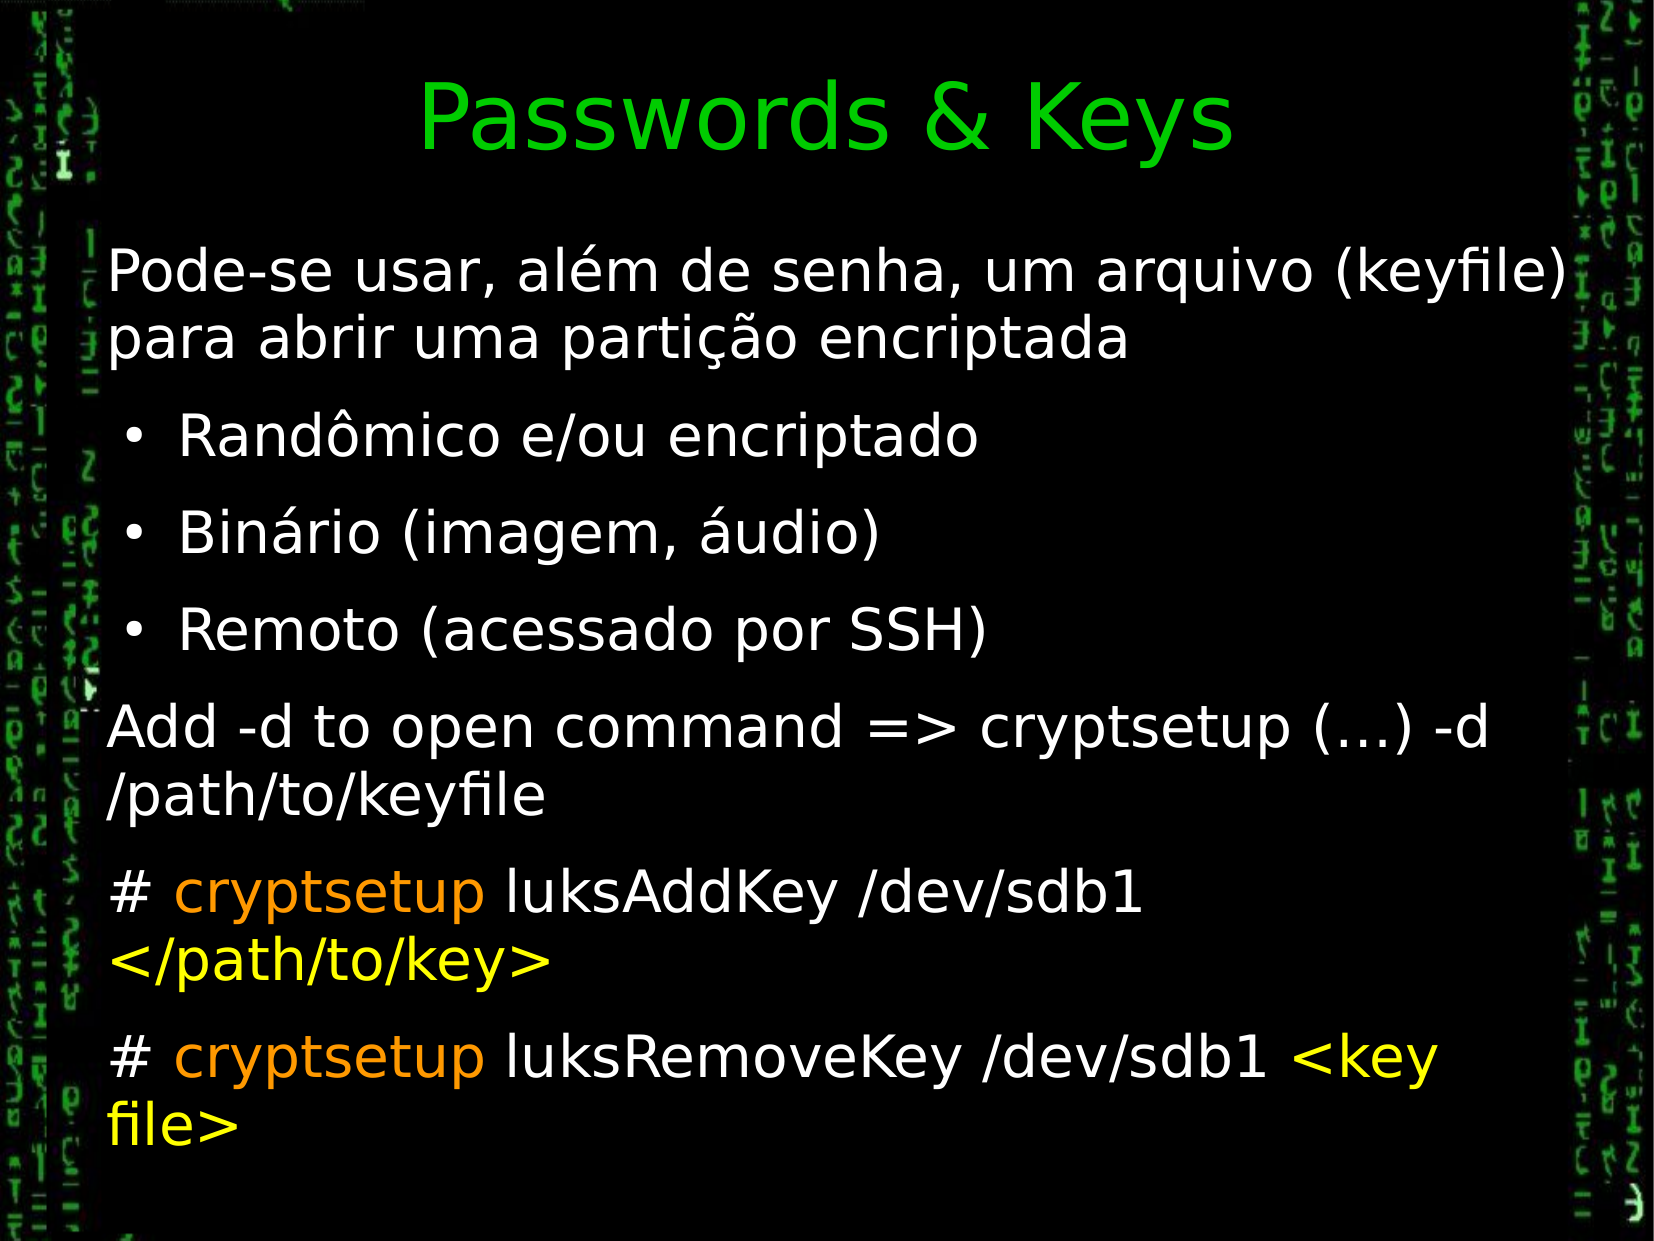

# Passwords & Keys
Pode-se usar, além de senha, um arquivo (keyfile) para abrir uma partição encriptada
Randômico e/ou encriptado
Binário (imagem, áudio)
Remoto (acessado por SSH)
Add -d to open command => cryptsetup (…) -d /path/to/keyfile
# cryptsetup luksAddKey /dev/sdb1 </path/to/key>
# cryptsetup luksRemoveKey /dev/sdb1 <key file>